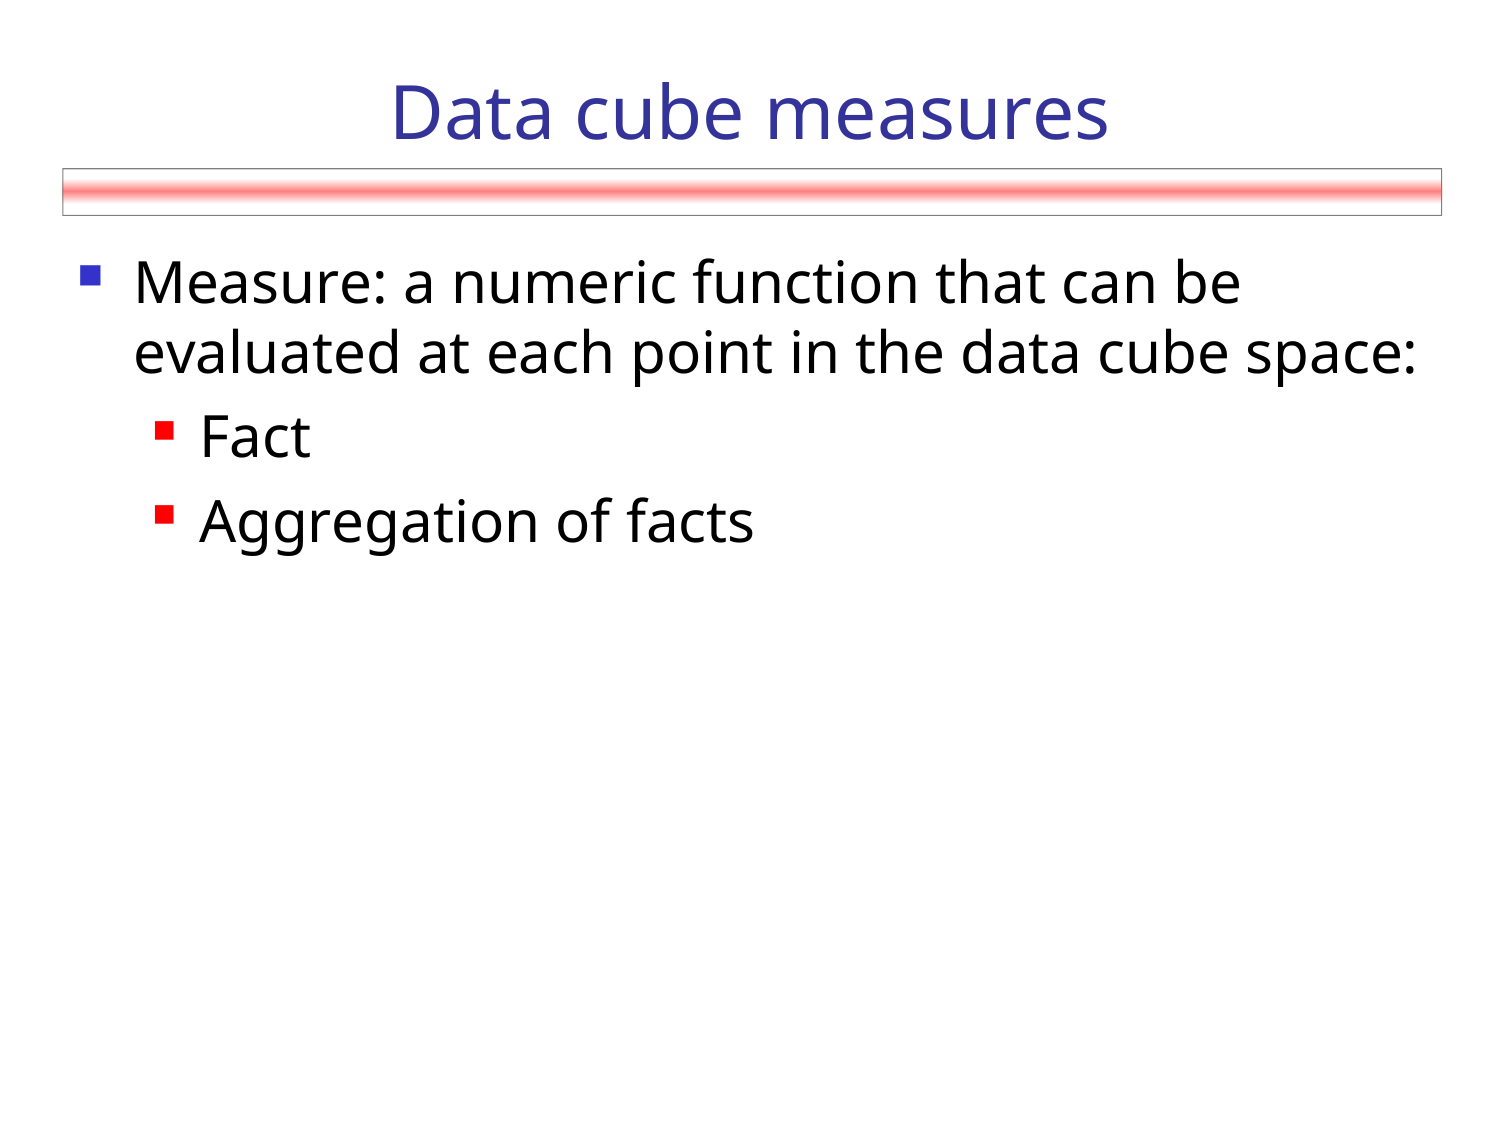

# Data cube measures
Measure: a numeric function that can be evaluated at each point in the data cube space:
Fact
Aggregation of facts